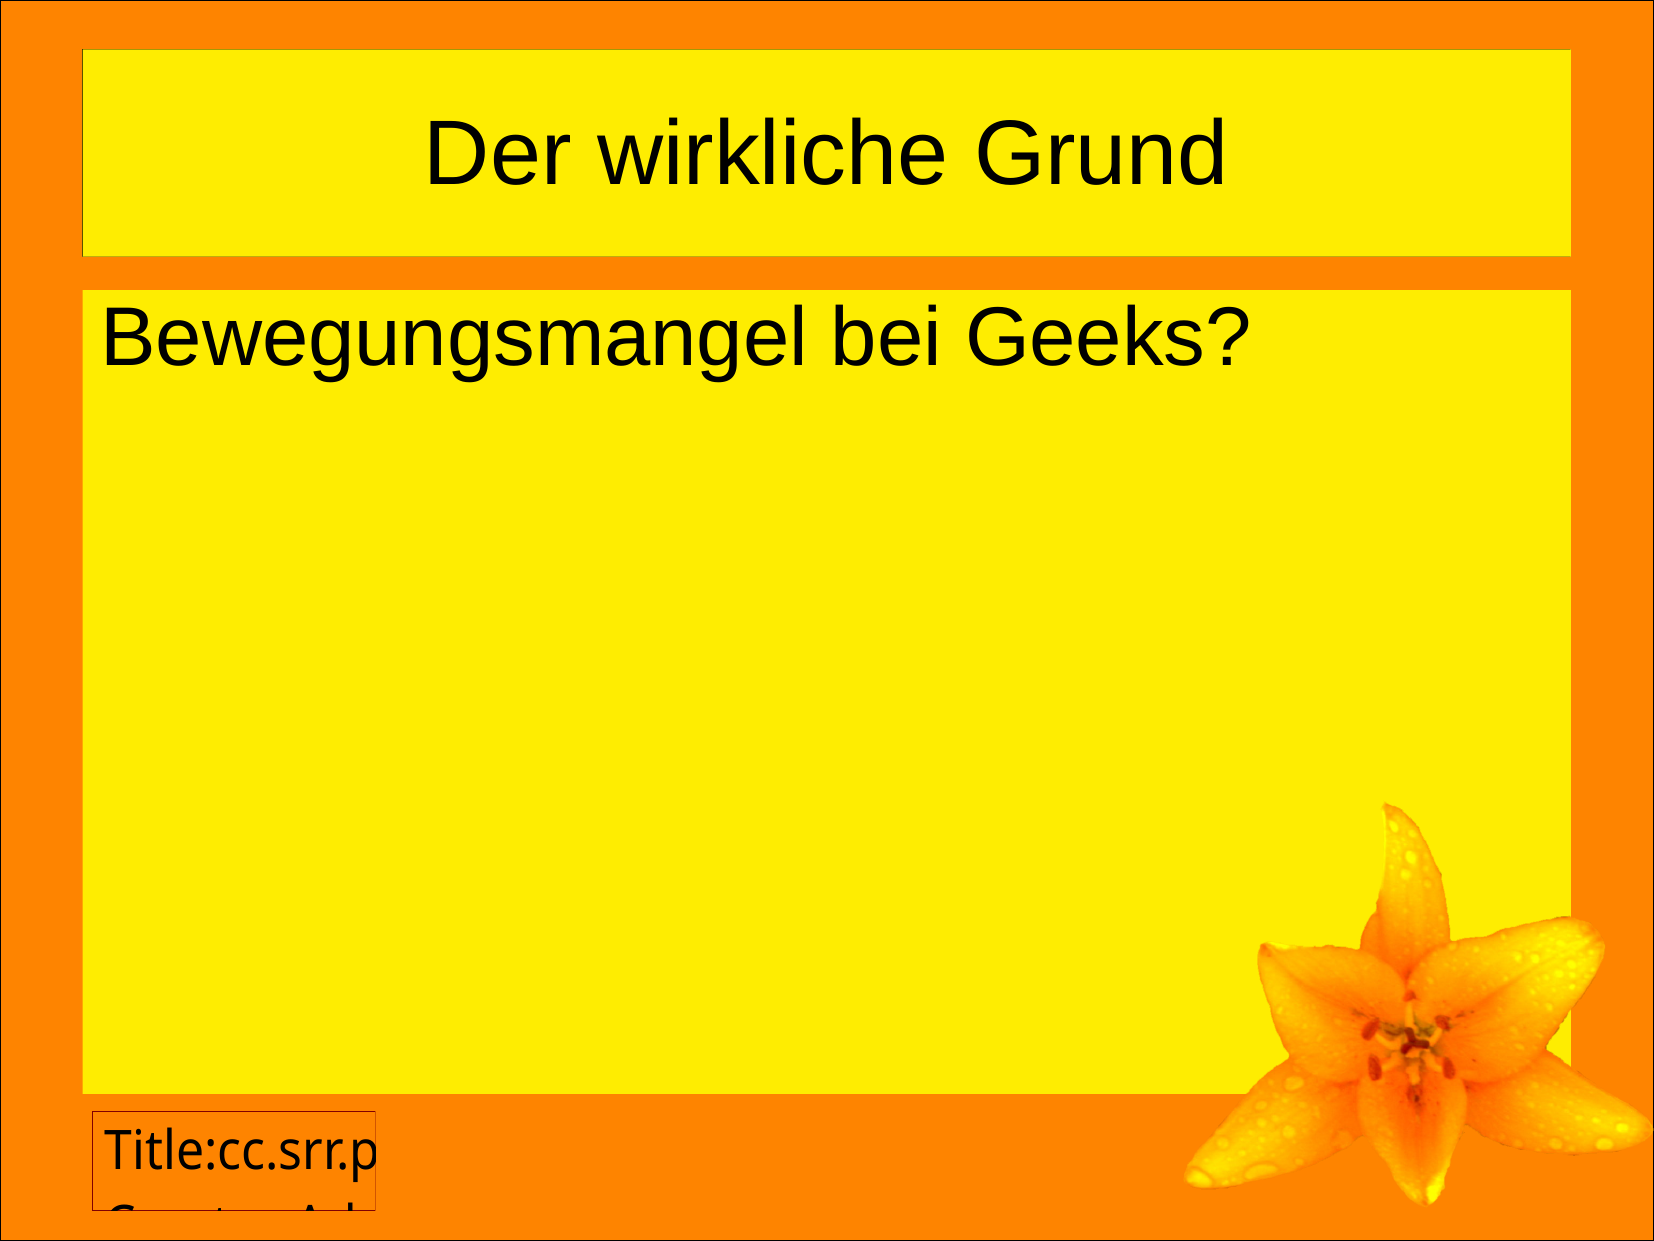

# Der wirkliche Grund
Bewegungsmangel bei Geeks?